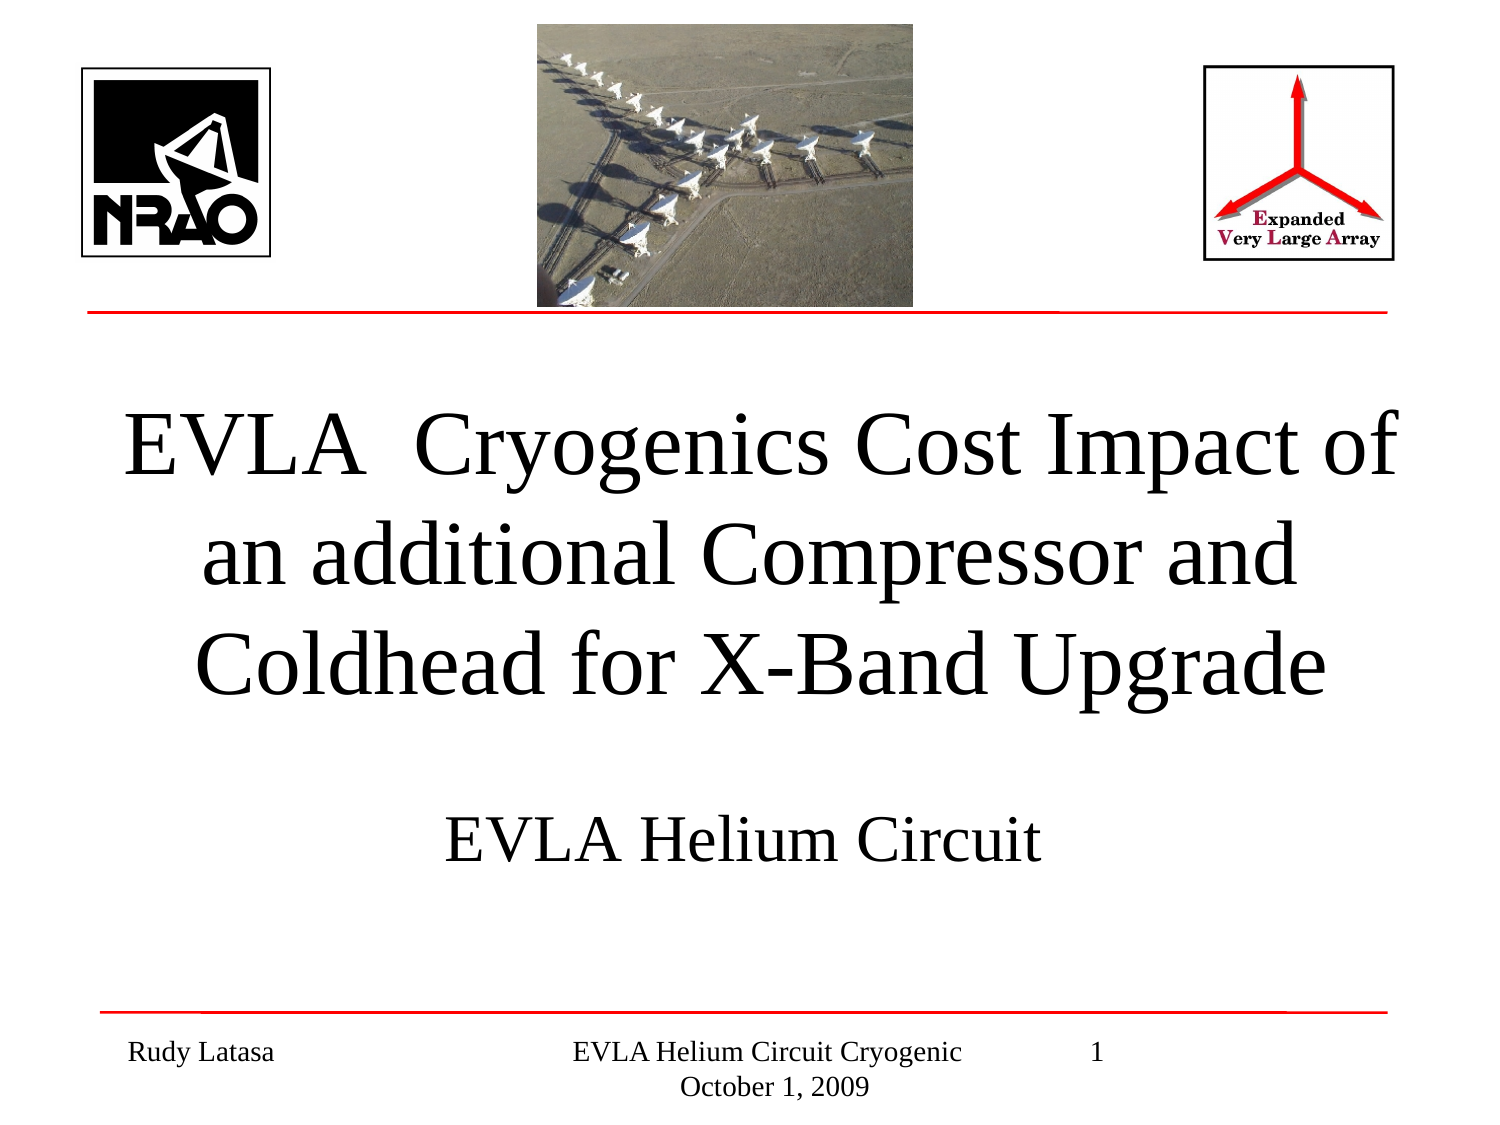

# EVLA Cryogenics Cost Impact of an additional Compressor and Coldhead for X-Band Upgrade
EVLA Helium Circuit
Rudy Latasa
EVLA Helium Circuit Cryogenic
October 1, 2009